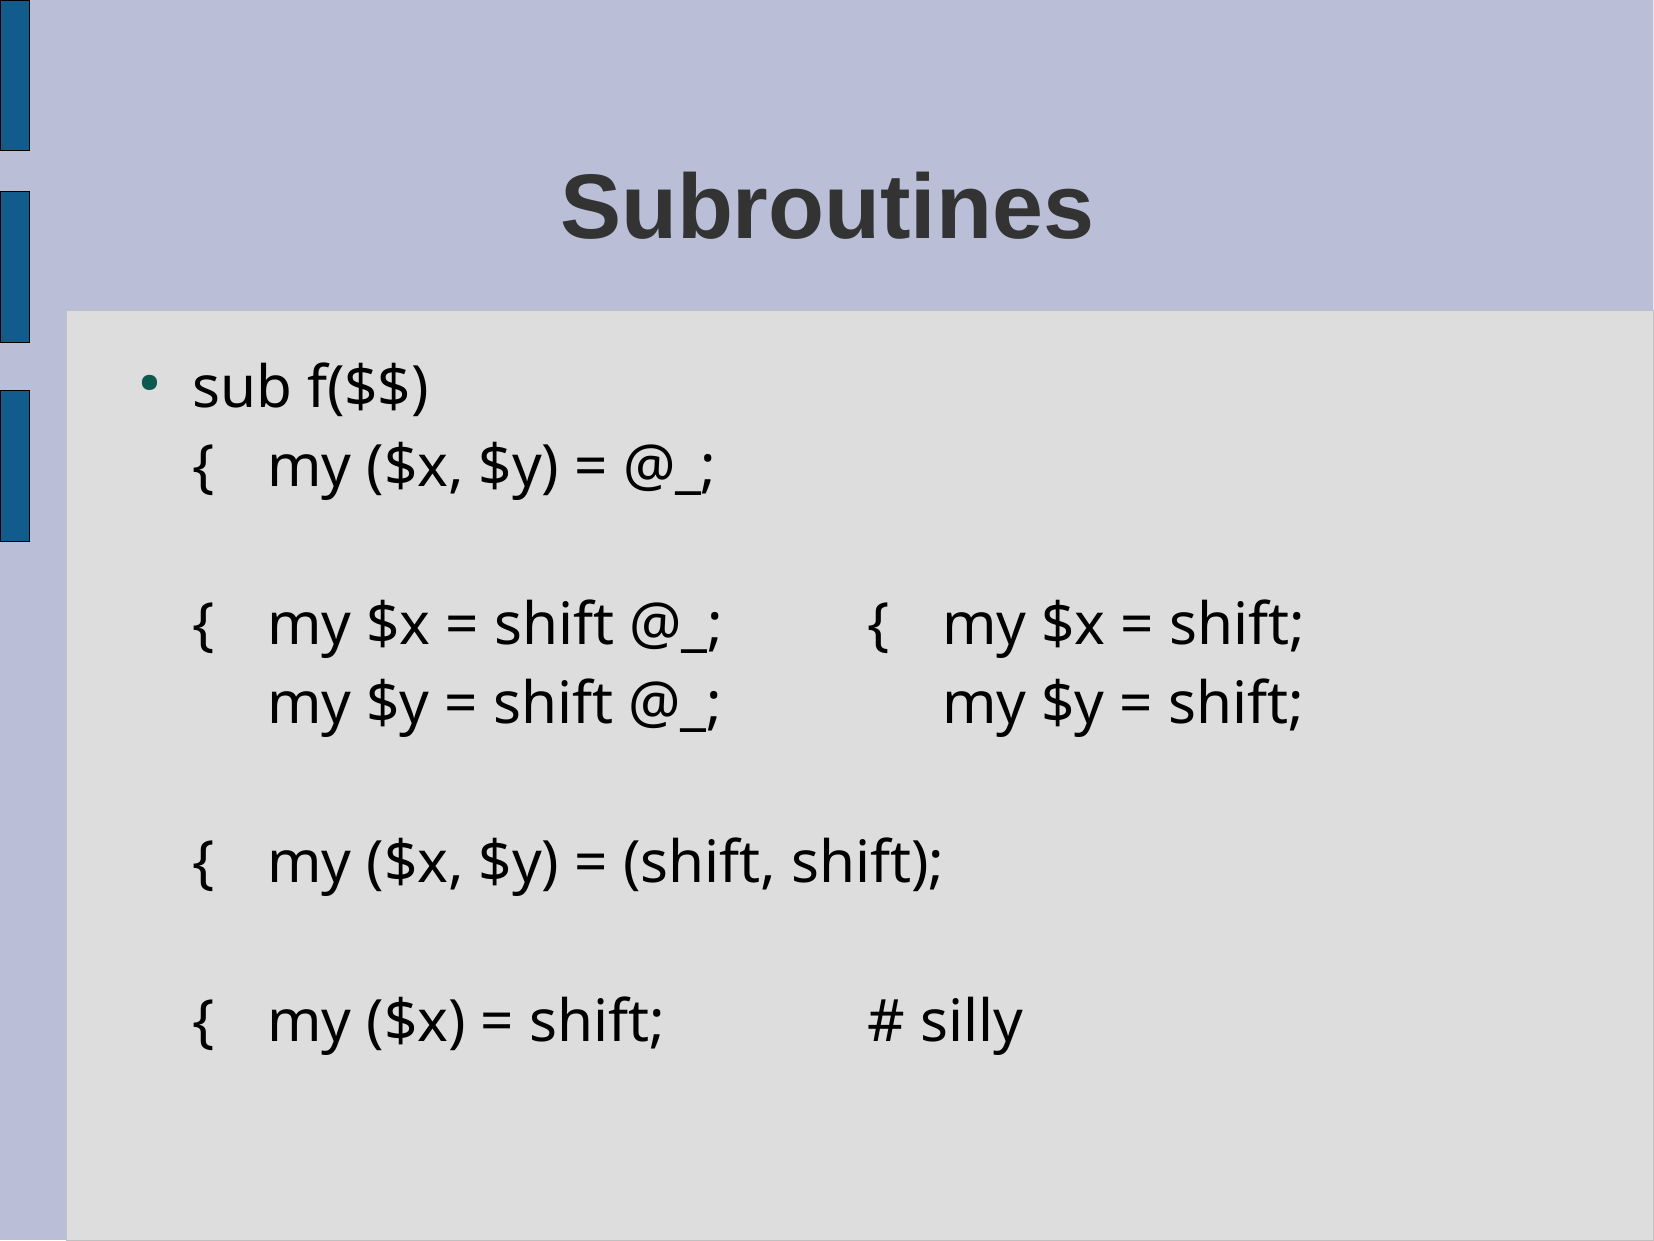

# Subroutines
sub f($$)
{	my ($x, $y) = @_;
{	my $x = shift @_;		{	my $x = shift;
	my $y = shift @_; 			my $y = shift;
{	my ($x, $y) = (shift, shift);
{	my ($x) = shift;			# silly